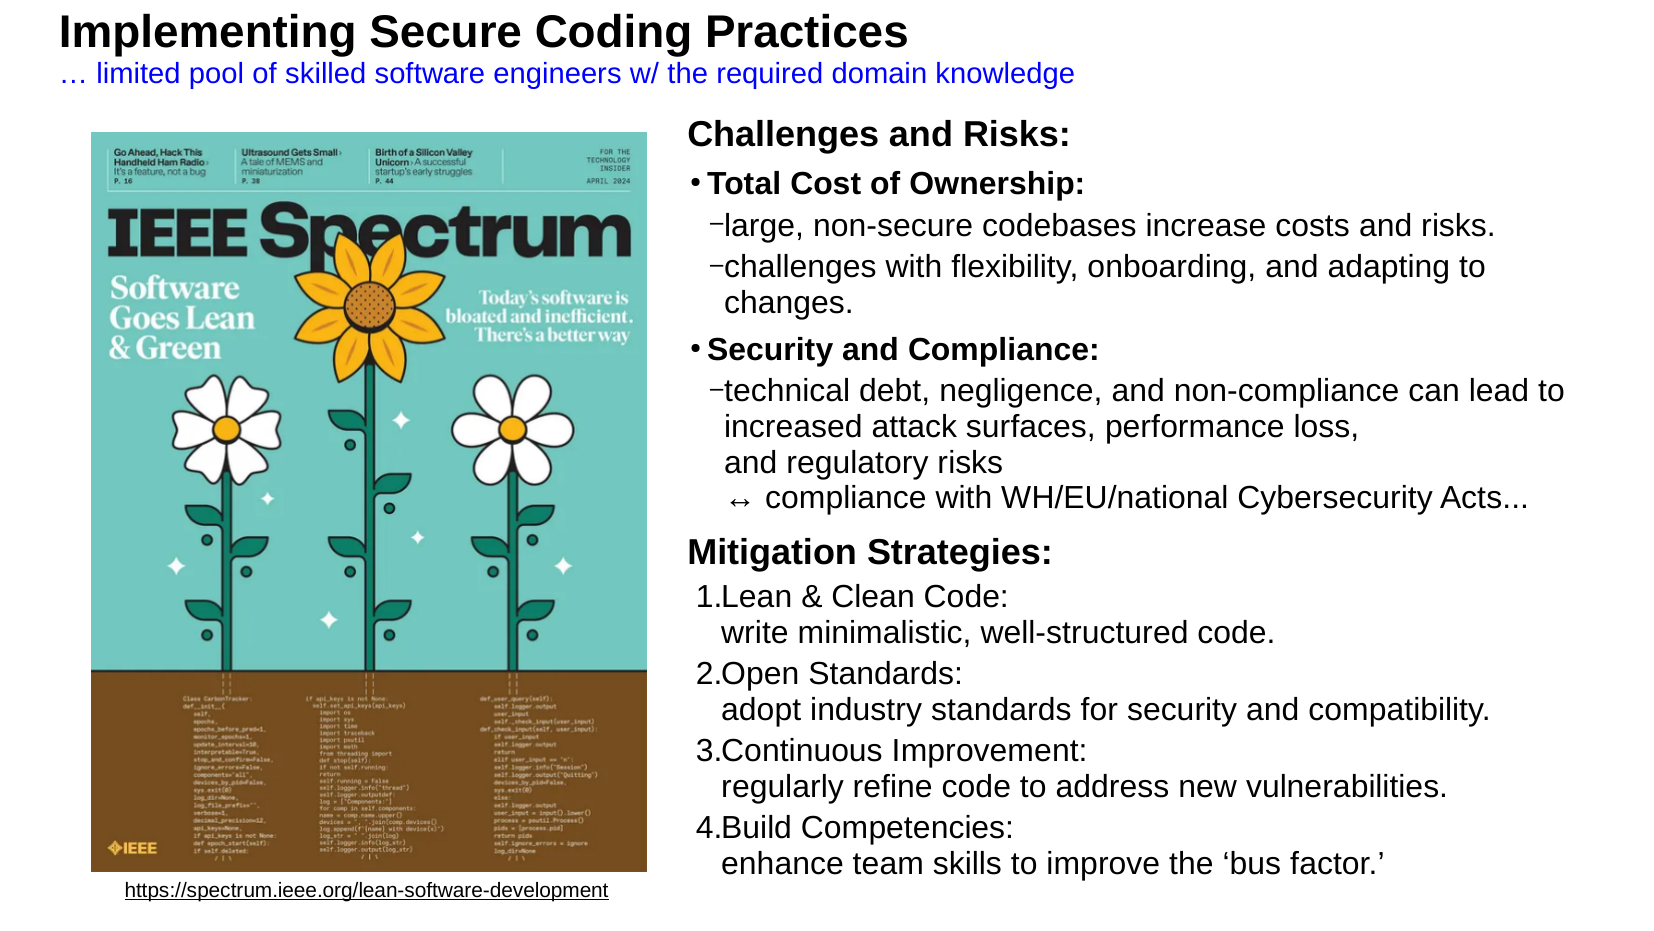

# Implementing Secure Coding Practices … limited pool of skilled software engineers w/ the required domain knowledge
Challenges and Risks:
Total Cost of Ownership:
large, non-secure codebases increase costs and risks.
challenges with flexibility, onboarding, and adapting to changes.
Security and Compliance:
technical debt, negligence, and non-compliance can lead to increased attack surfaces, performance loss,
and regulatory risks
↔ compliance with WH/EU/national Cybersecurity Acts...
Mitigation Strategies:
Lean & Clean Code:
write minimalistic, well-structured code.
Open Standards:
adopt industry standards for security and compatibility.
Continuous Improvement:
regularly refine code to address new vulnerabilities.
Build Competencies:
enhance team skills to improve the ‘bus factor.’
https://spectrum.ieee.org/lean-software-development